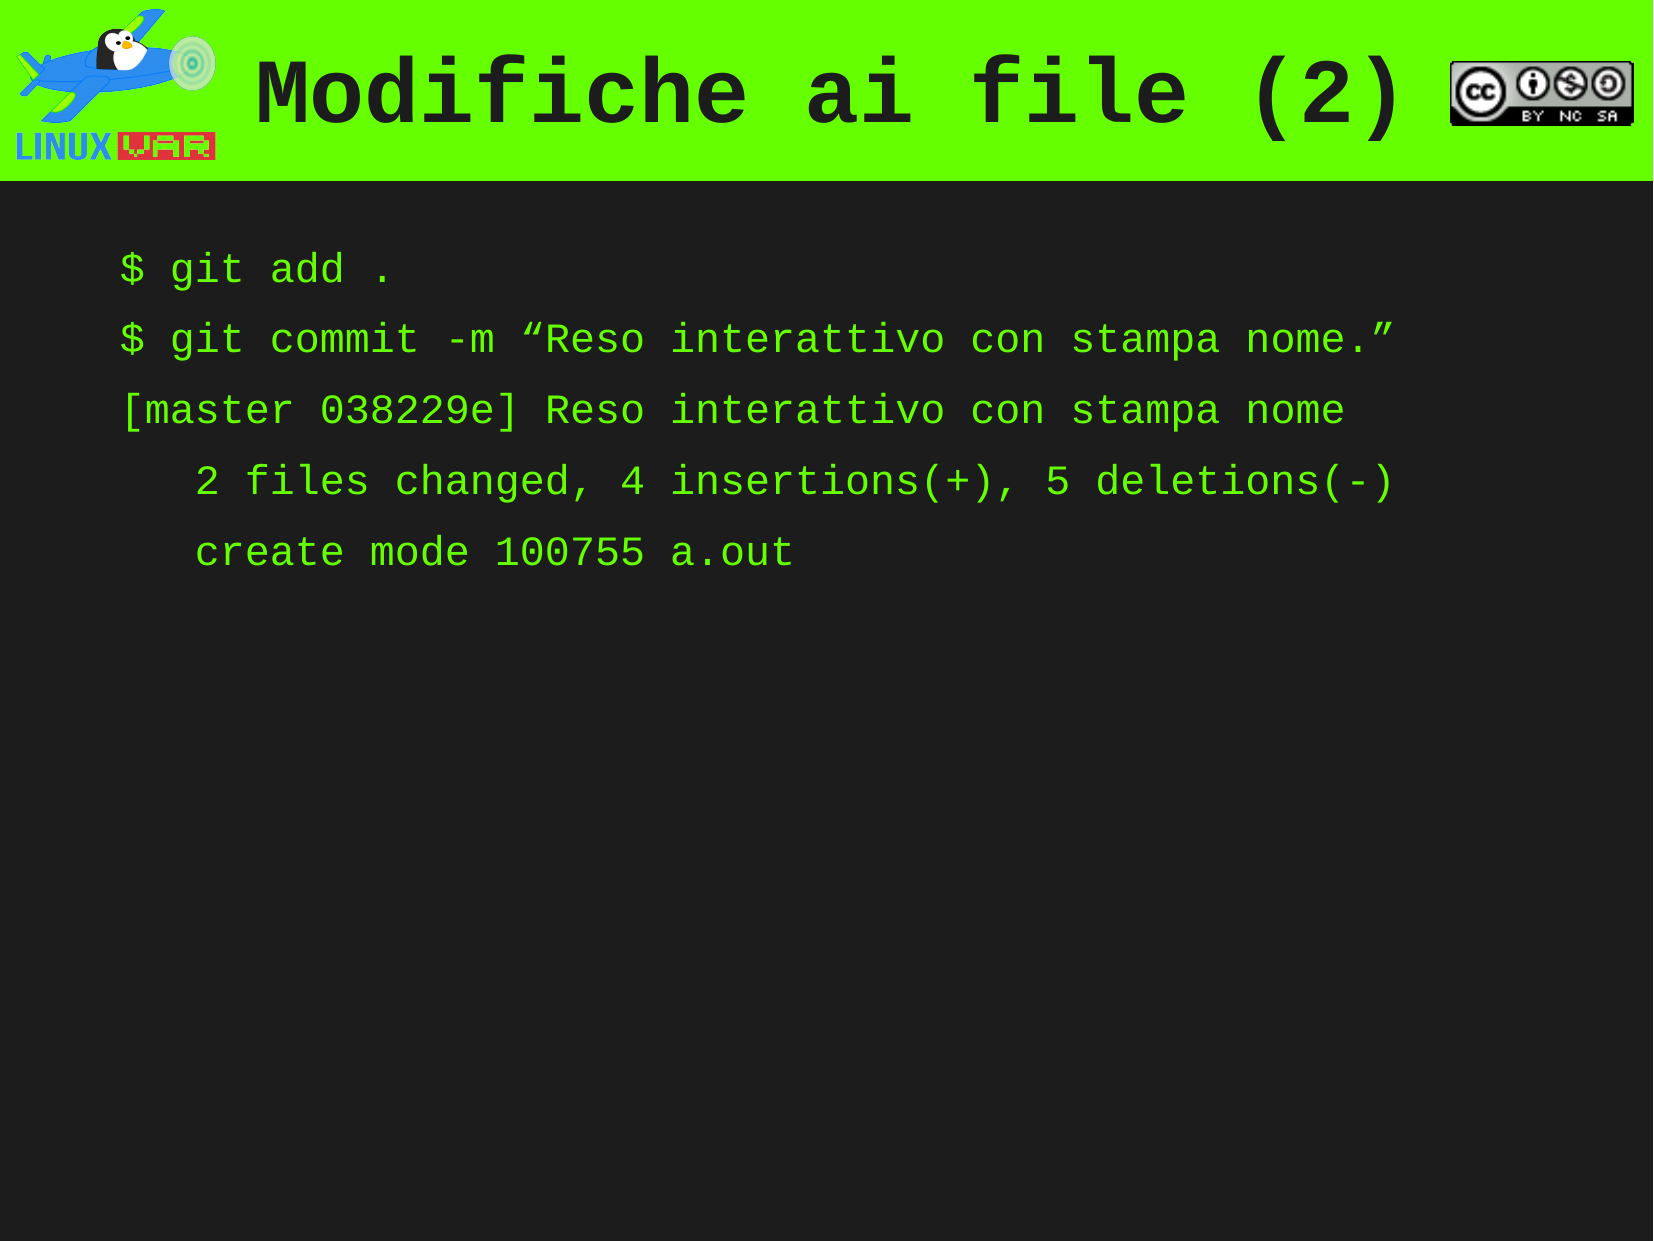

Modifiche ai file (2)
	$ git add .
	$ git commit -m “Reso interattivo con stampa nome.”
	[master 038229e] Reso interattivo con stampa nome
 		2 files changed, 4 insertions(+), 5 deletions(-)
 		create mode 100755 a.out